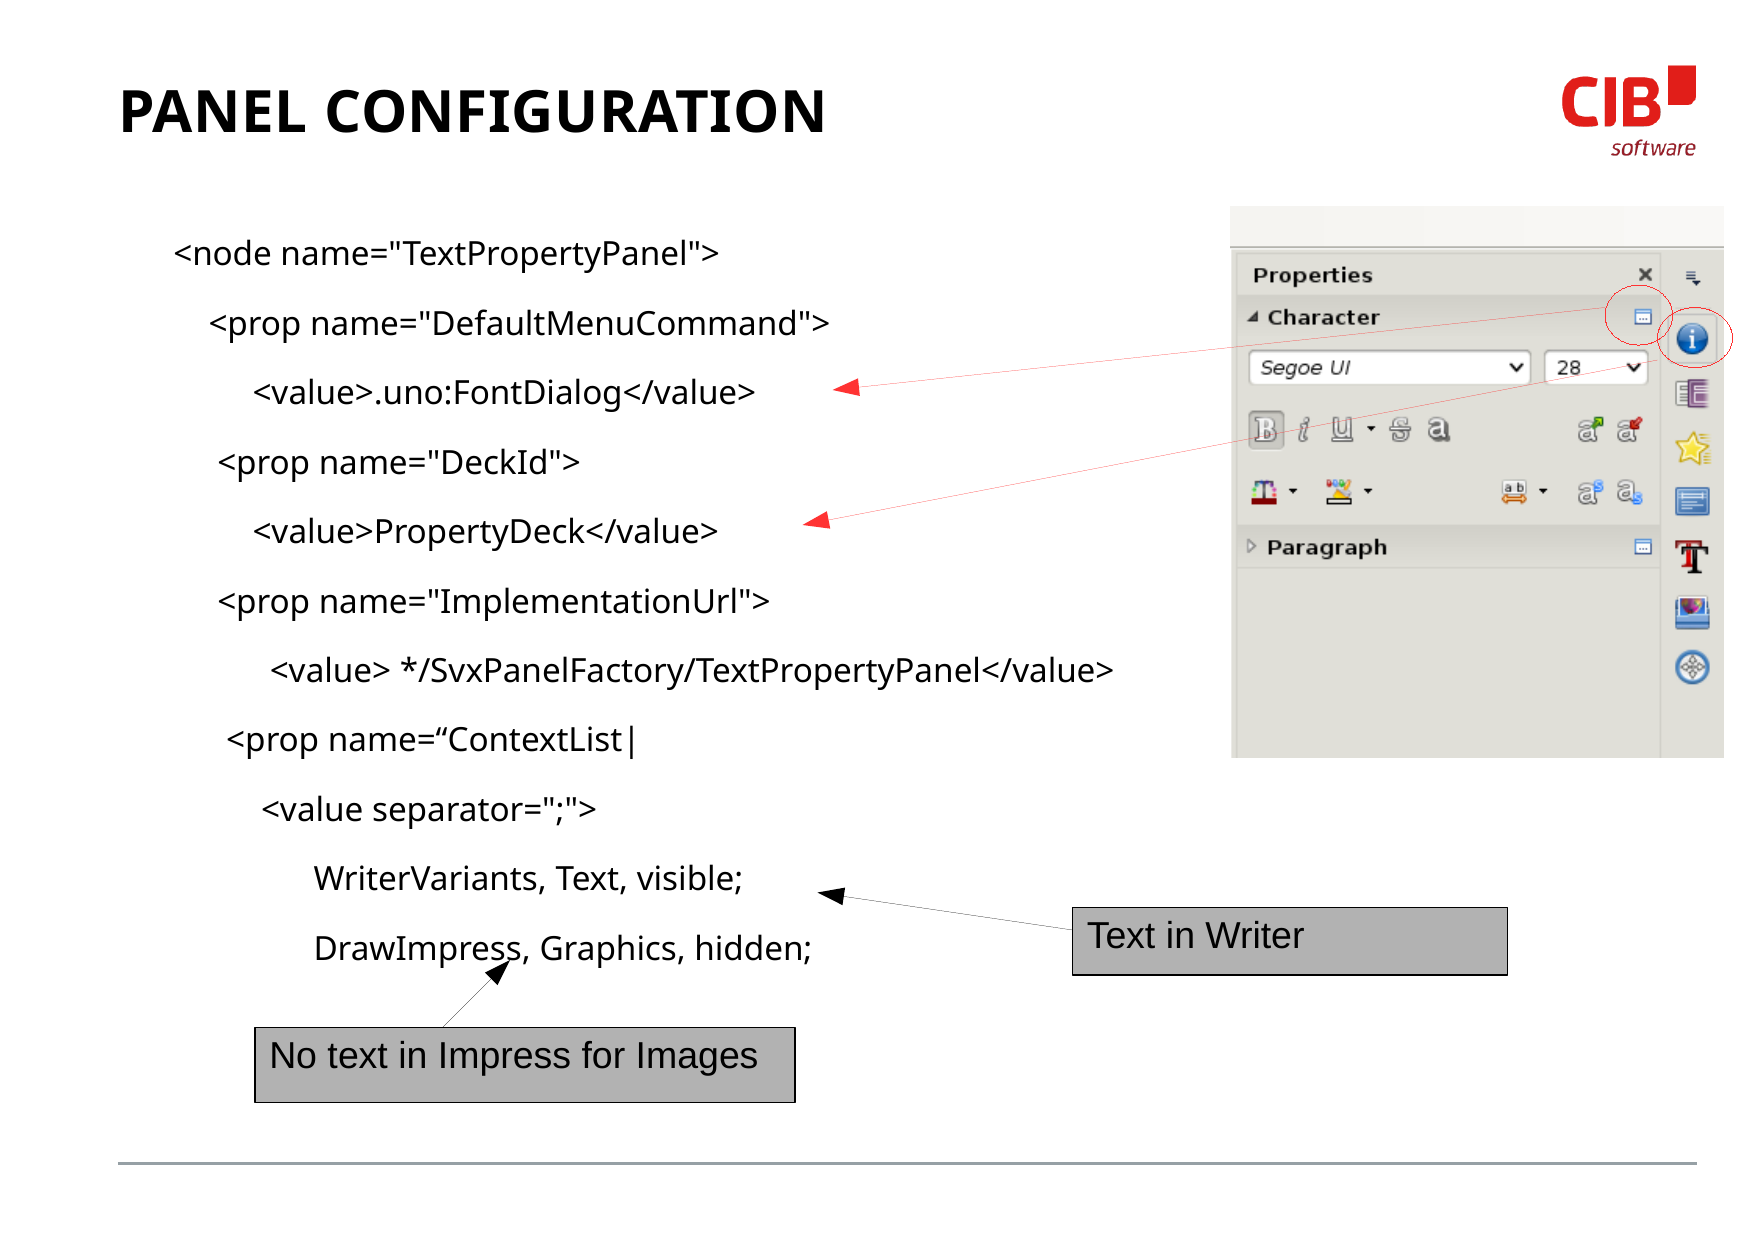

# PANEL Configuration
 <node name="TextPropertyPanel">
 <prop name="DefaultMenuCommand">
 <value>.uno:FontDialog</value>
 <prop name="DeckId">
 <value>PropertyDeck</value>
 <prop name="ImplementationUrl">
 <value> */SvxPanelFactory/TextPropertyPanel</value>
 <prop name=“ContextList|
 <value separator=";">
 WriterVariants, Text, visible;
 DrawImpress, Graphics, hidden;
Text in Writer
No text in Impress for Images